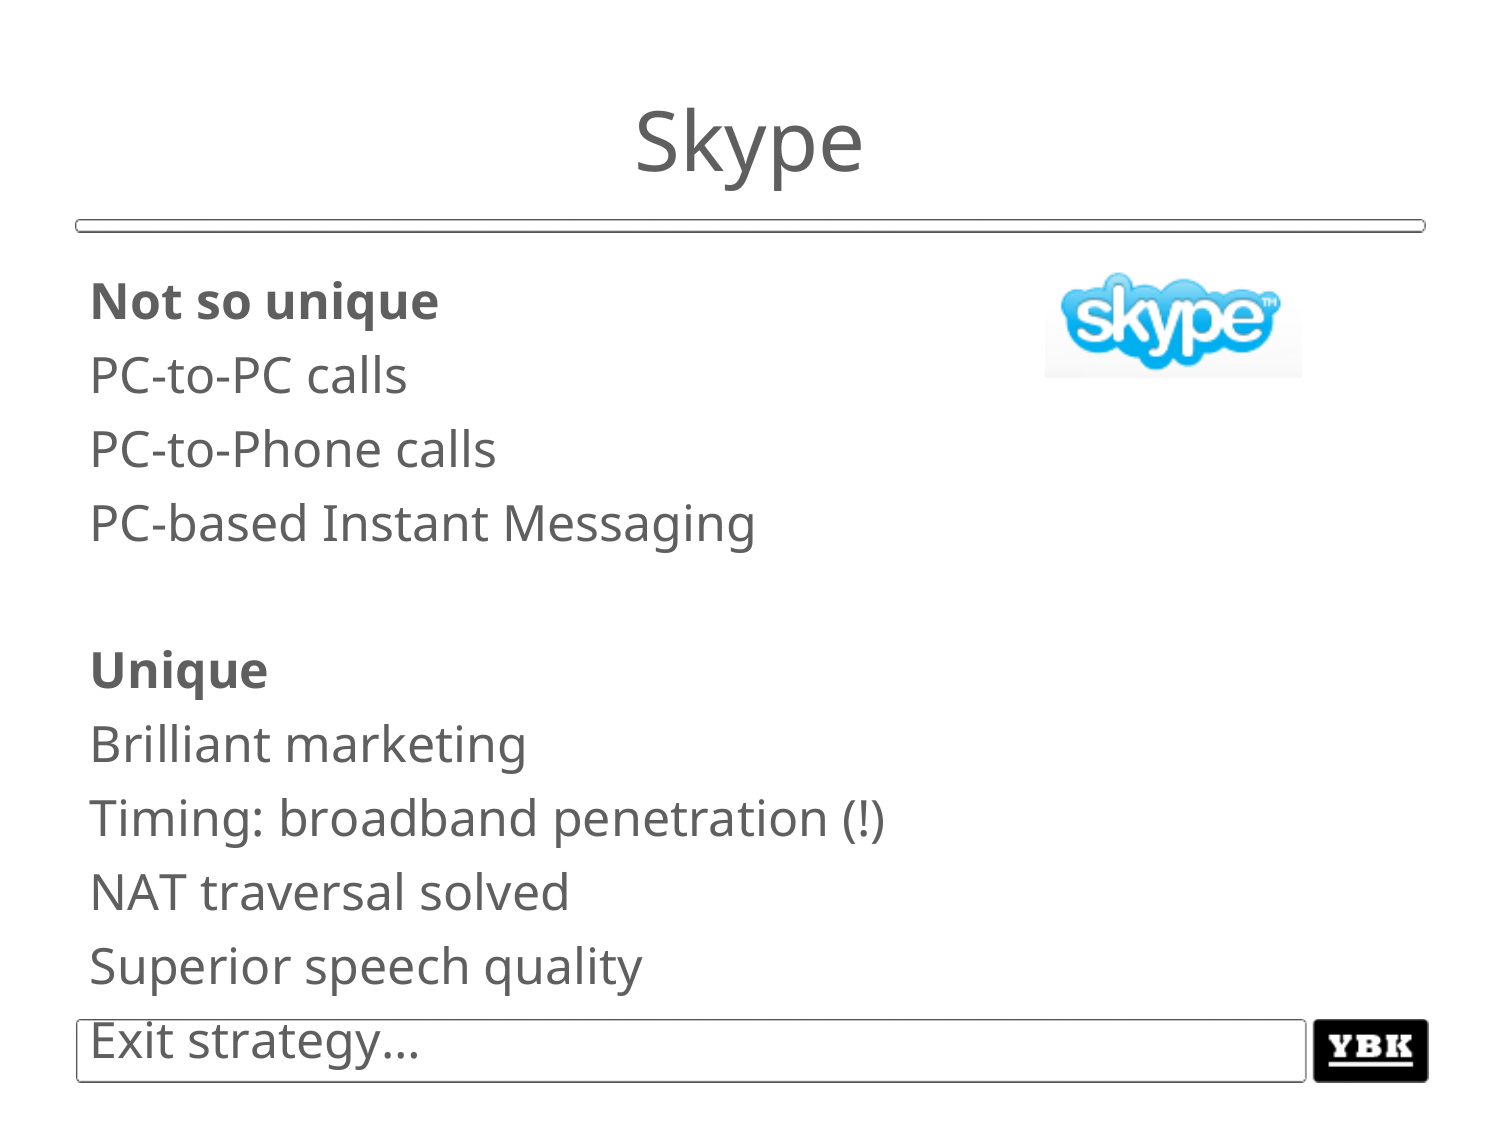

# Skype
Not so unique
PC-to-PC calls
PC-to-Phone calls
PC-based Instant Messaging
Unique
Brilliant marketing
Timing: broadband penetration (!)
NAT traversal solved
Superior speech quality
Exit strategy…